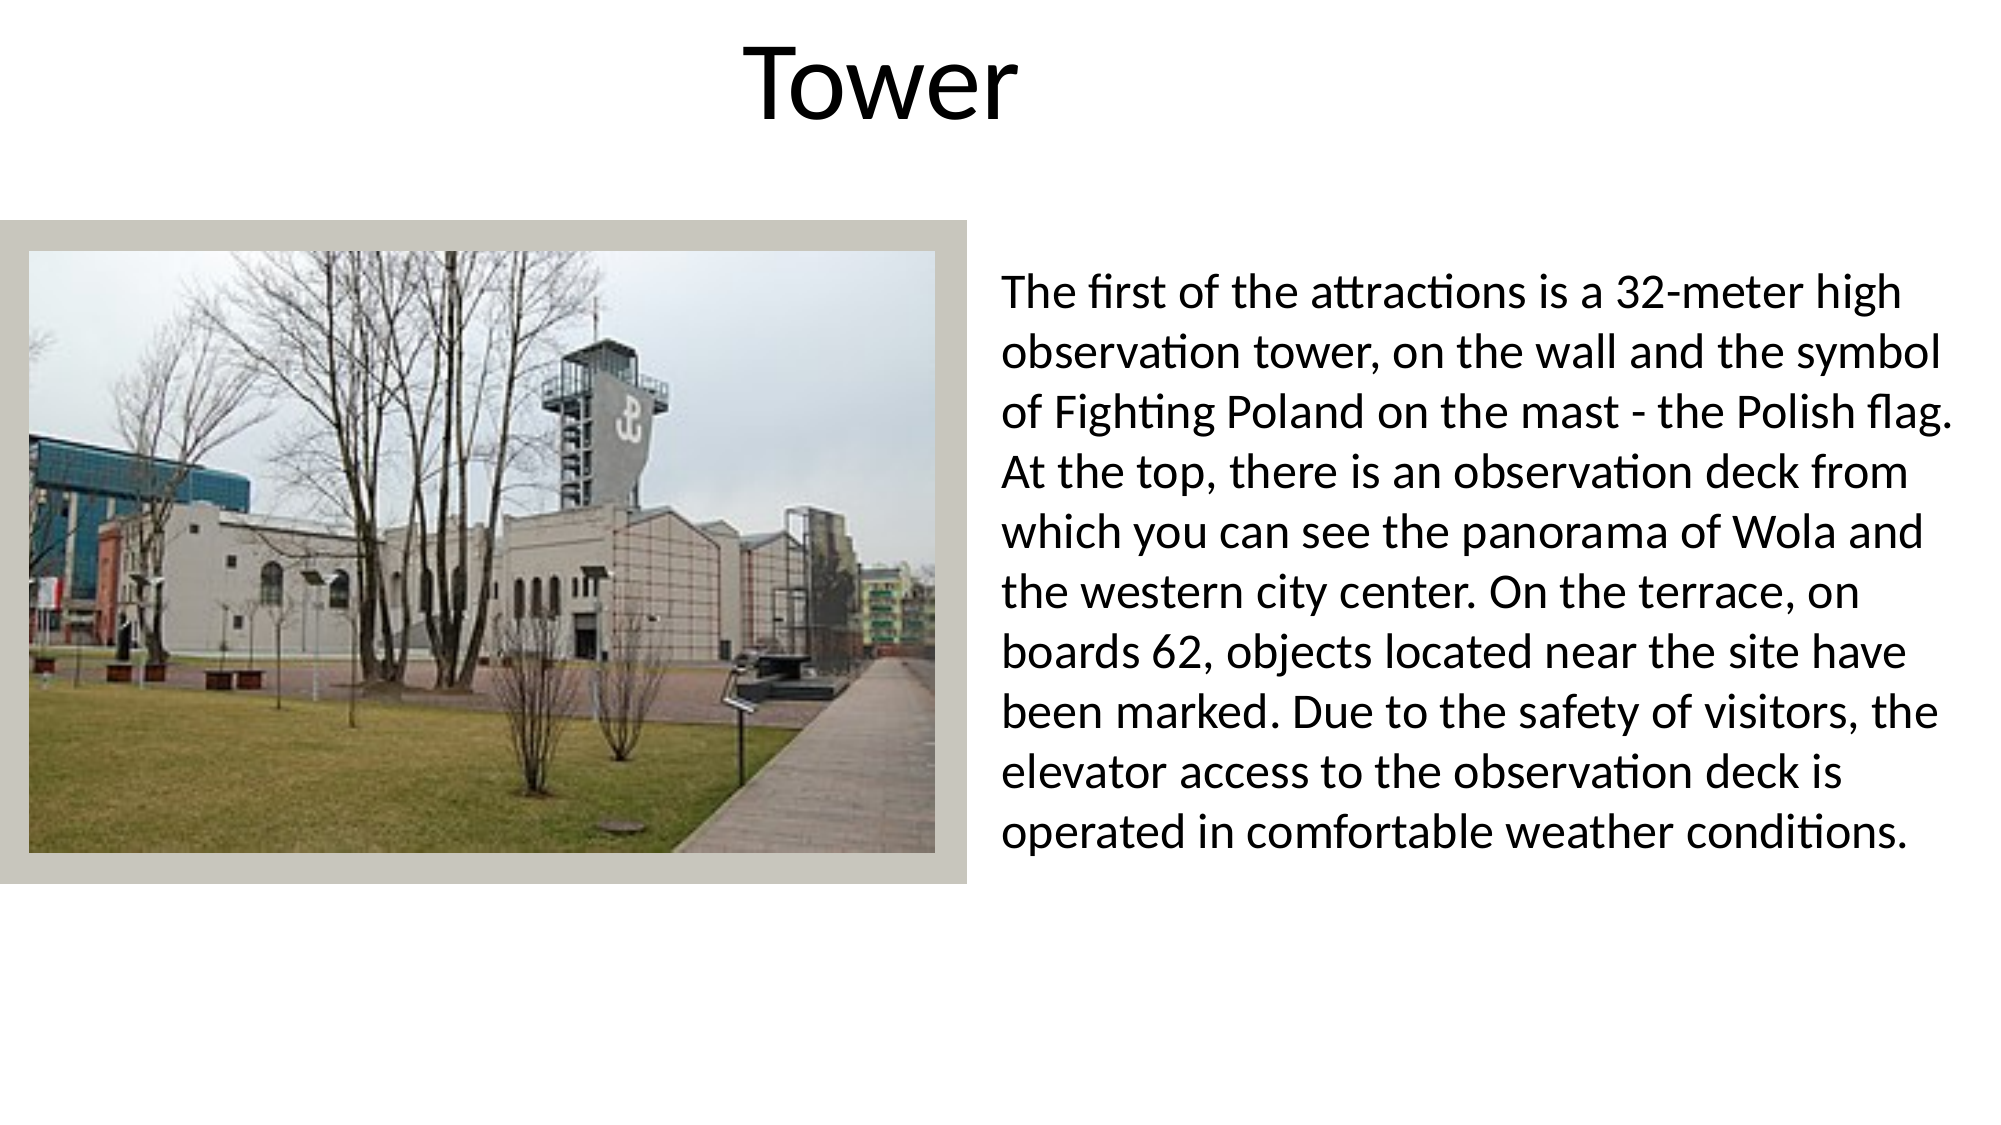

Tower
The first of the attractions is a 32-meter high observation tower, on the wall and the symbol of Fighting Poland on the mast - the Polish flag. At the top, there is an observation deck from which you can see the panorama of Wola and the western city center. On the terrace, on boards 62, objects located near the site have been marked. Due to the safety of visitors, the elevator access to the observation deck is operated in comfortable weather conditions.